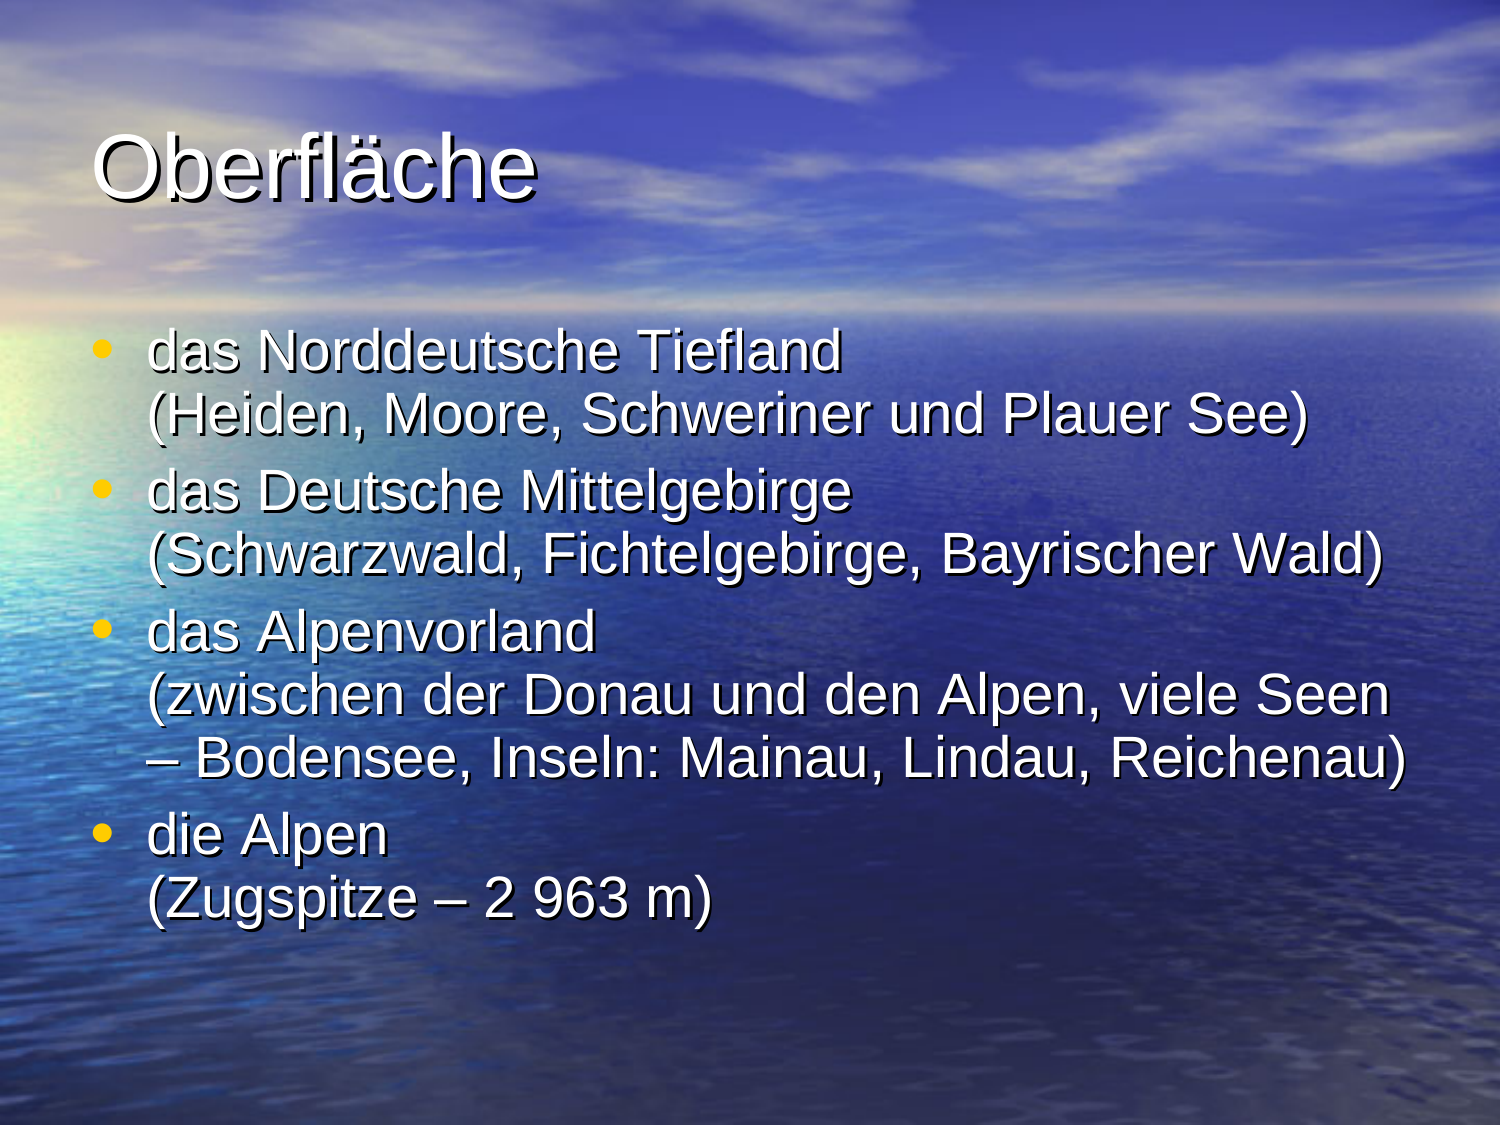

# Oberfläche
das Norddeutsche Tiefland
(Heiden, Moore, Schweriner und Plauer See)
das Deutsche Mittelgebirge
(Schwarzwald, Fichtelgebirge, Bayrischer Wald)
das Alpenvorland
(zwischen der Donau und den Alpen, viele Seen – Bodensee, Inseln: Mainau, Lindau, Reichenau)
die Alpen
(Zugspitze – 2 963 m)